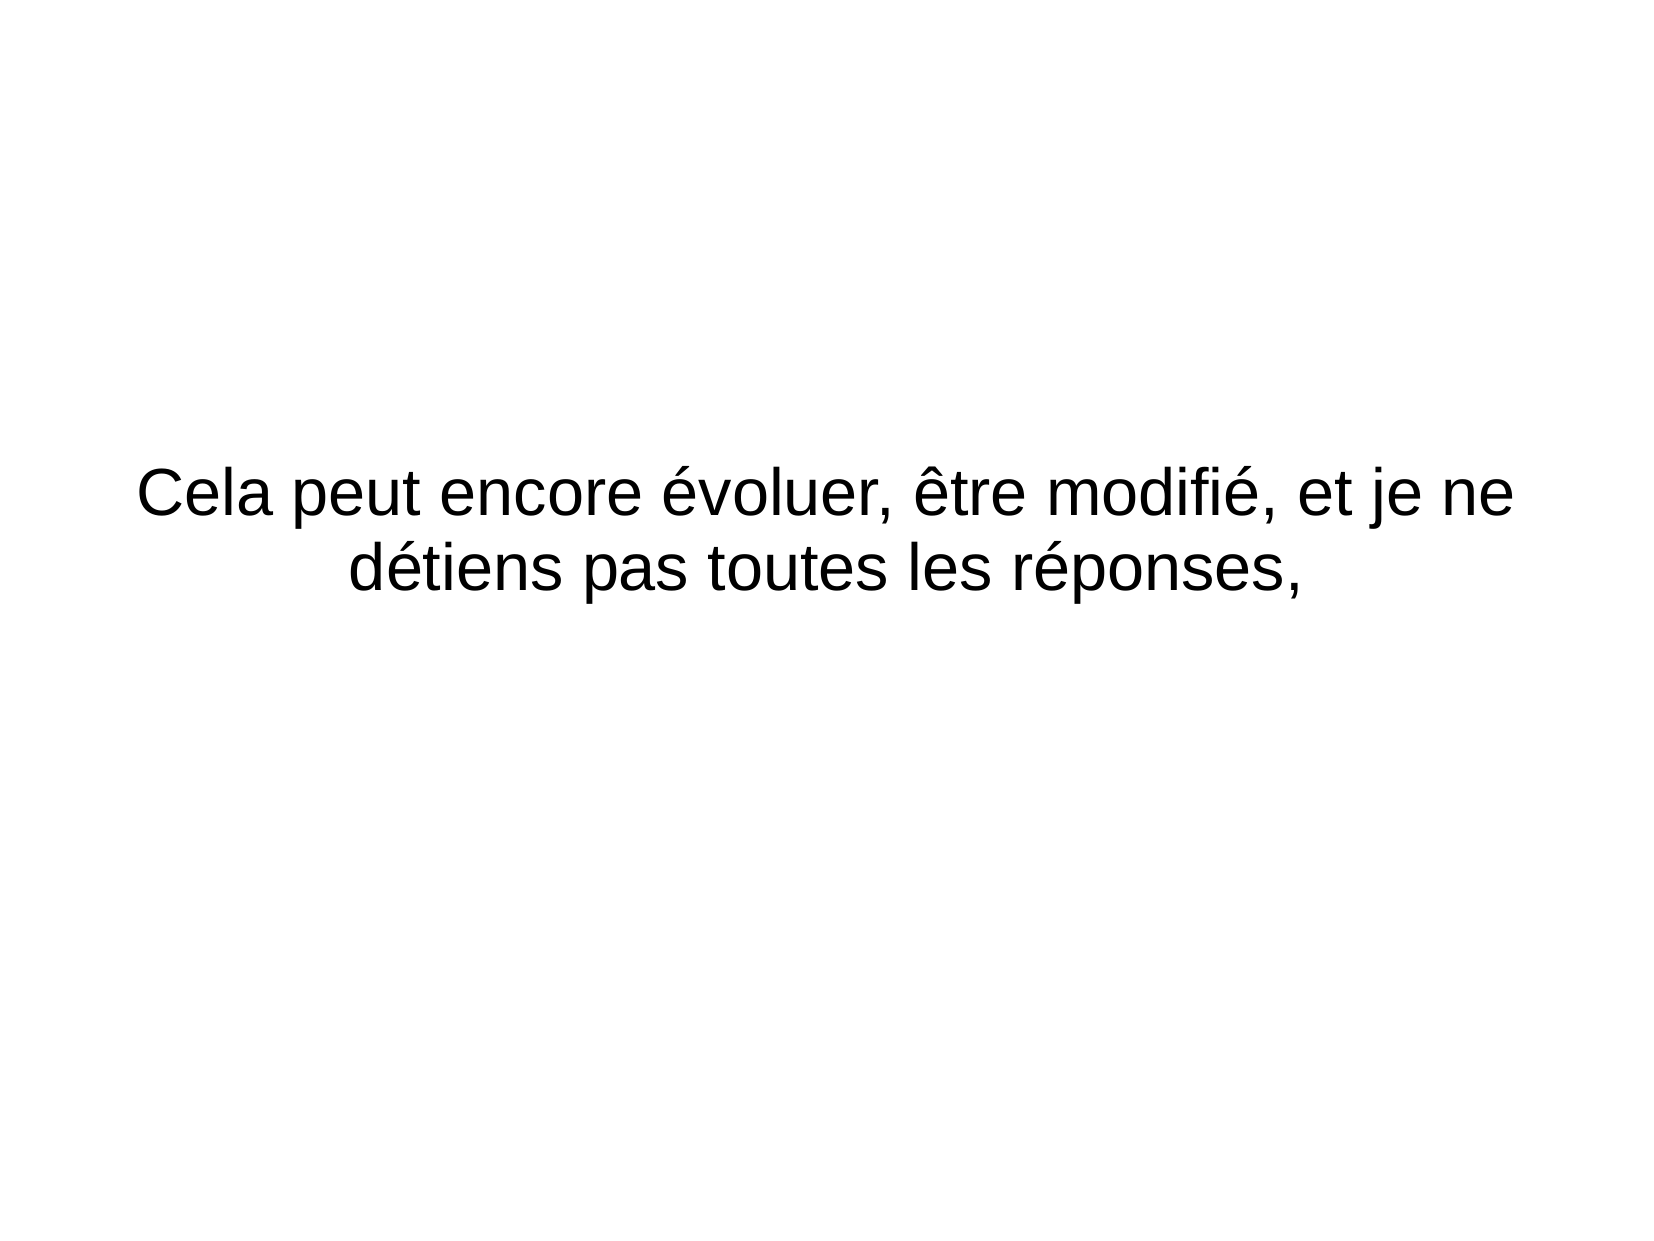

# Cela peut encore évoluer, être modifié, et je ne détiens pas toutes les réponses,